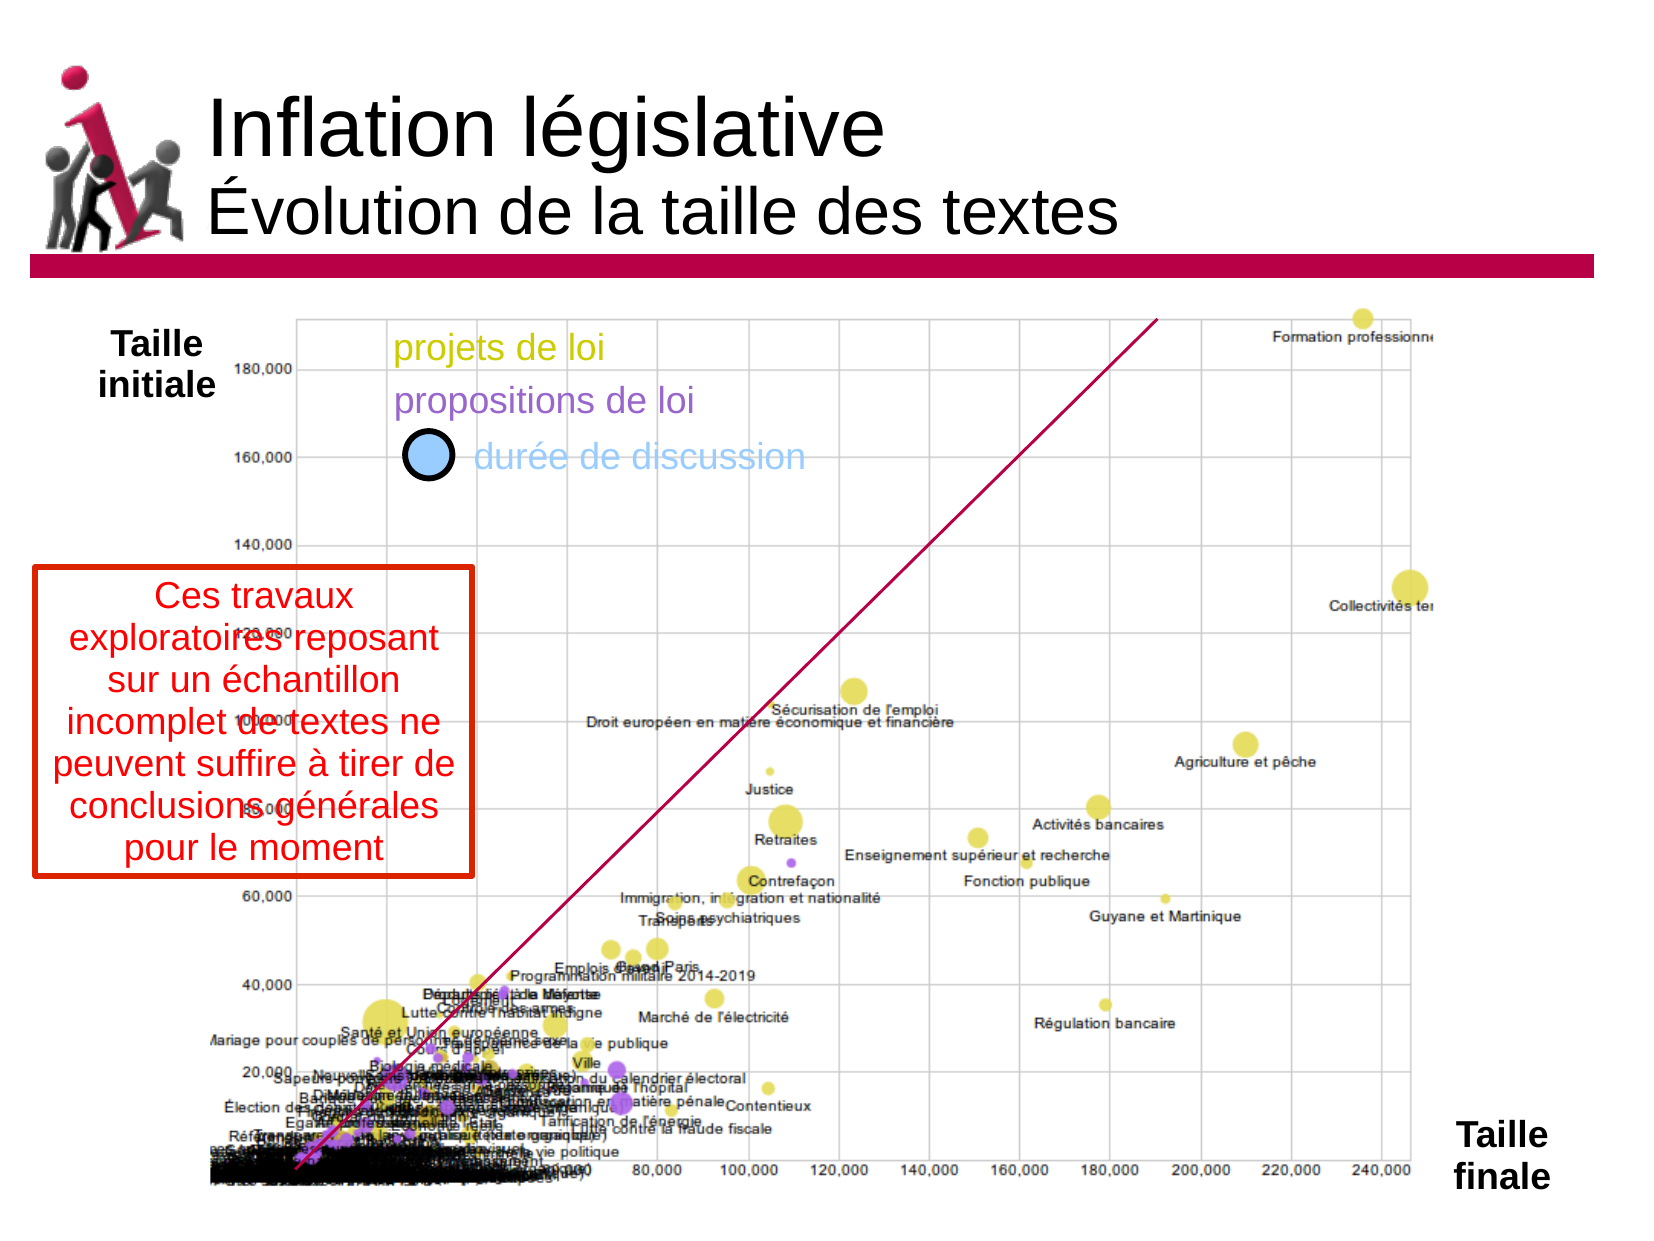

# Inflation législative Évolution de la taille des textes
Taille
initiale
projets de loi
propositions de loi
durée de discussion
Ces travaux exploratoires reposant sur un échantillon incomplet de textes ne peuvent suffire à tirer de conclusions générales pour le moment
Taille
finale